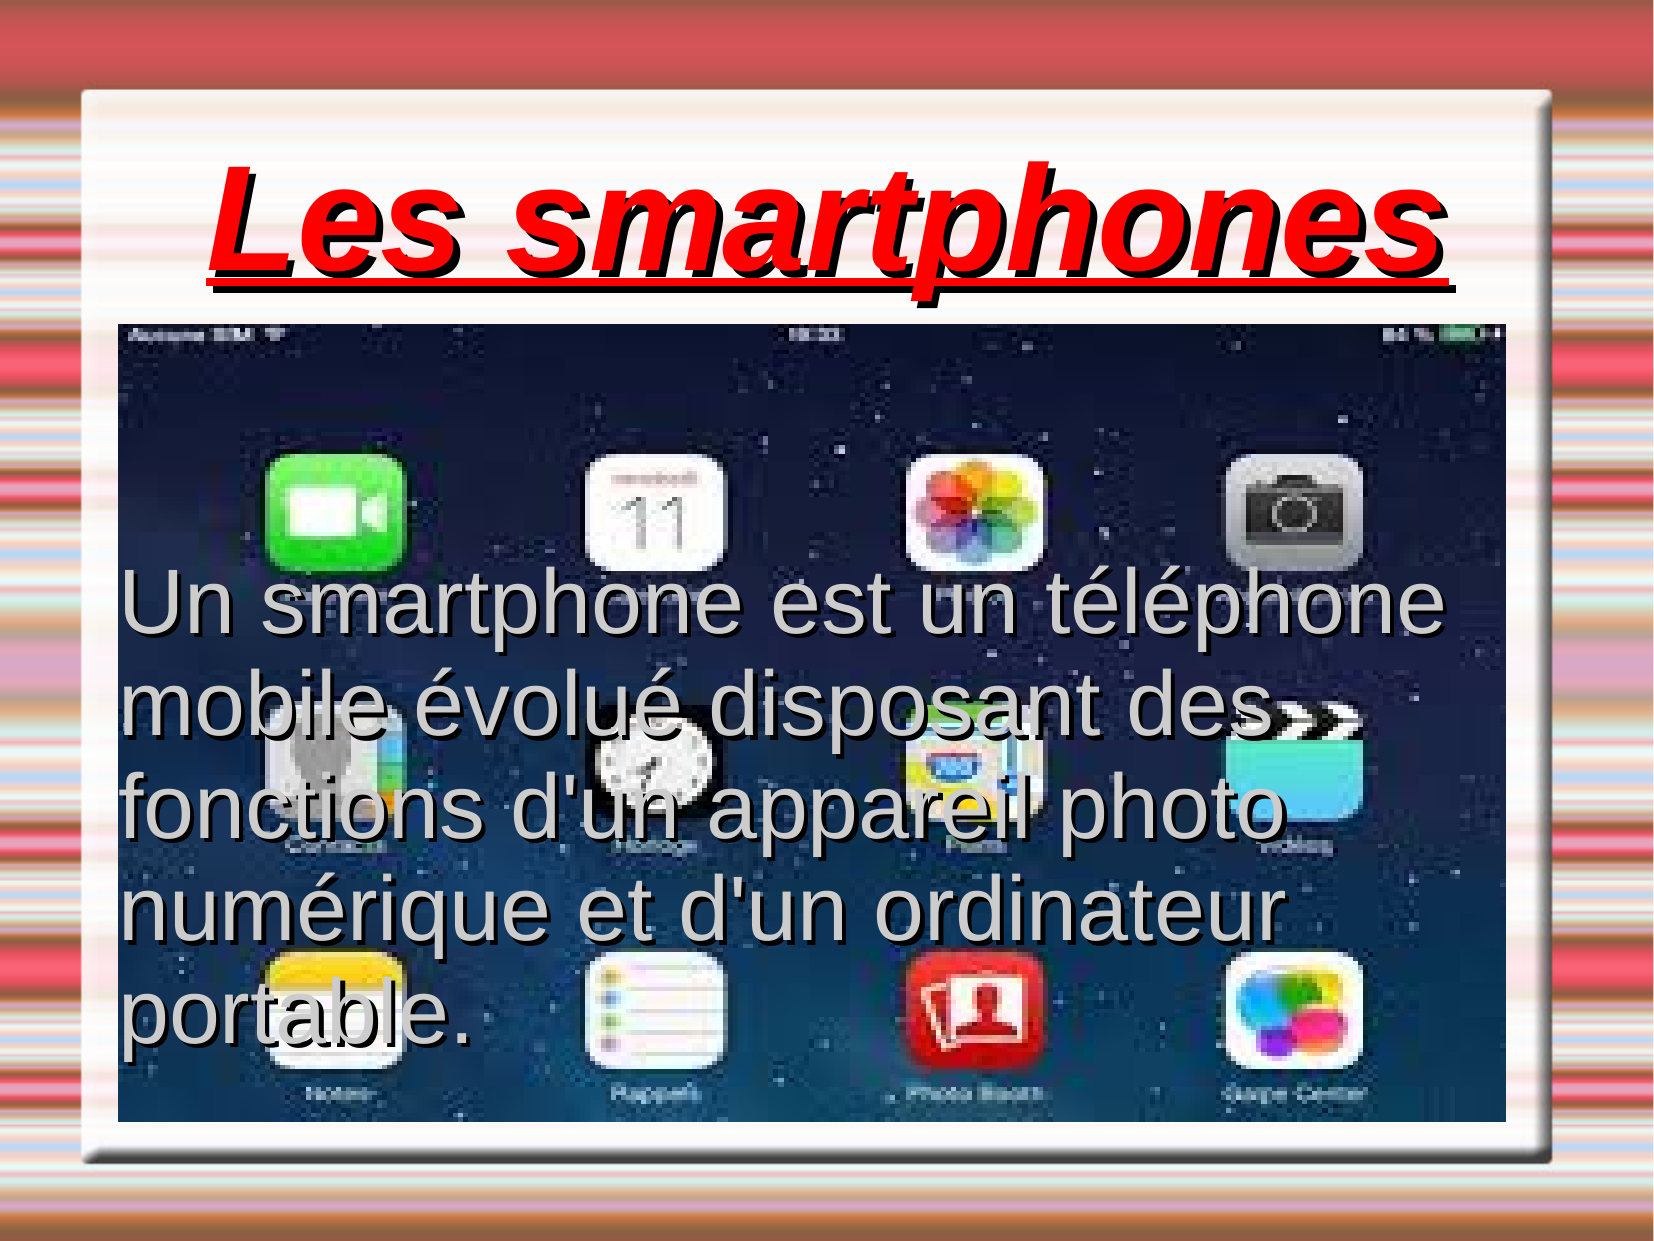

# Les smartphones
Un smartphone est un téléphone mobile évolué disposant des fonctions d'un appareil photo numérique et d'un ordinateur portable.